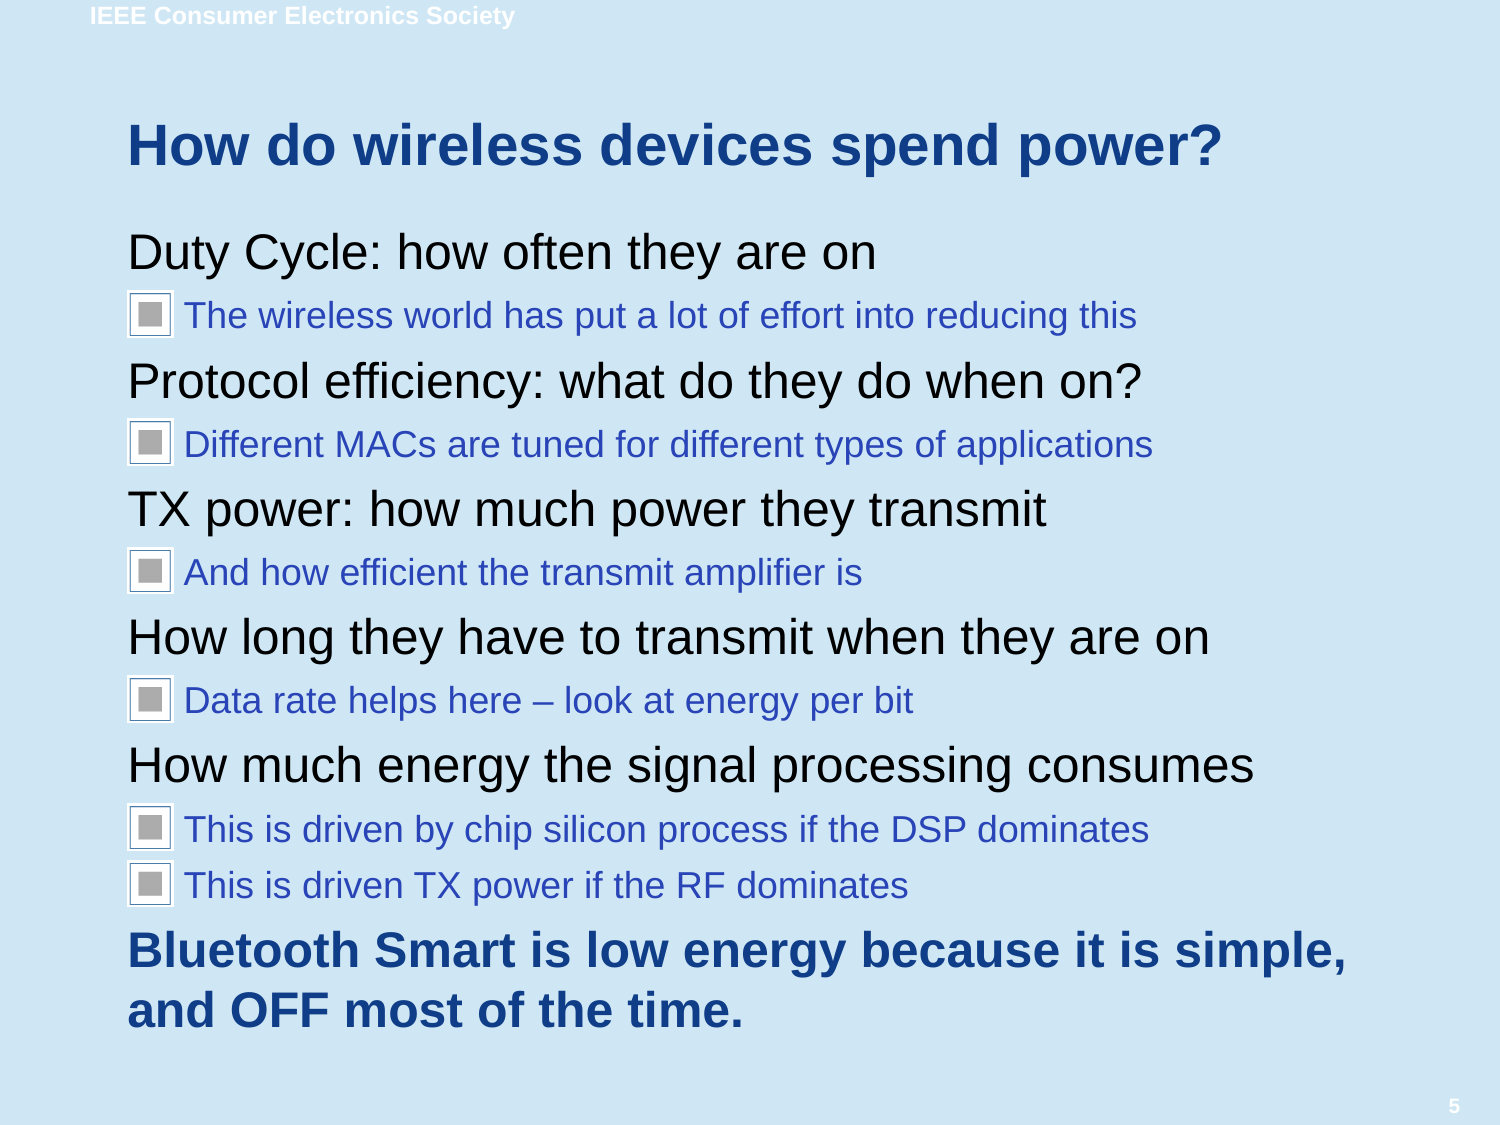

# How do wireless devices spend power?
Duty Cycle: how often they are on
The wireless world has put a lot of effort into reducing this
Protocol efficiency: what do they do when on?
Different MACs are tuned for different types of applications
TX power: how much power they transmit
And how efficient the transmit amplifier is
How long they have to transmit when they are on
Data rate helps here – look at energy per bit
How much energy the signal processing consumes
This is driven by chip silicon process if the DSP dominates
This is driven TX power if the RF dominates
Bluetooth Smart is low energy because it is simple, and OFF most of the time.